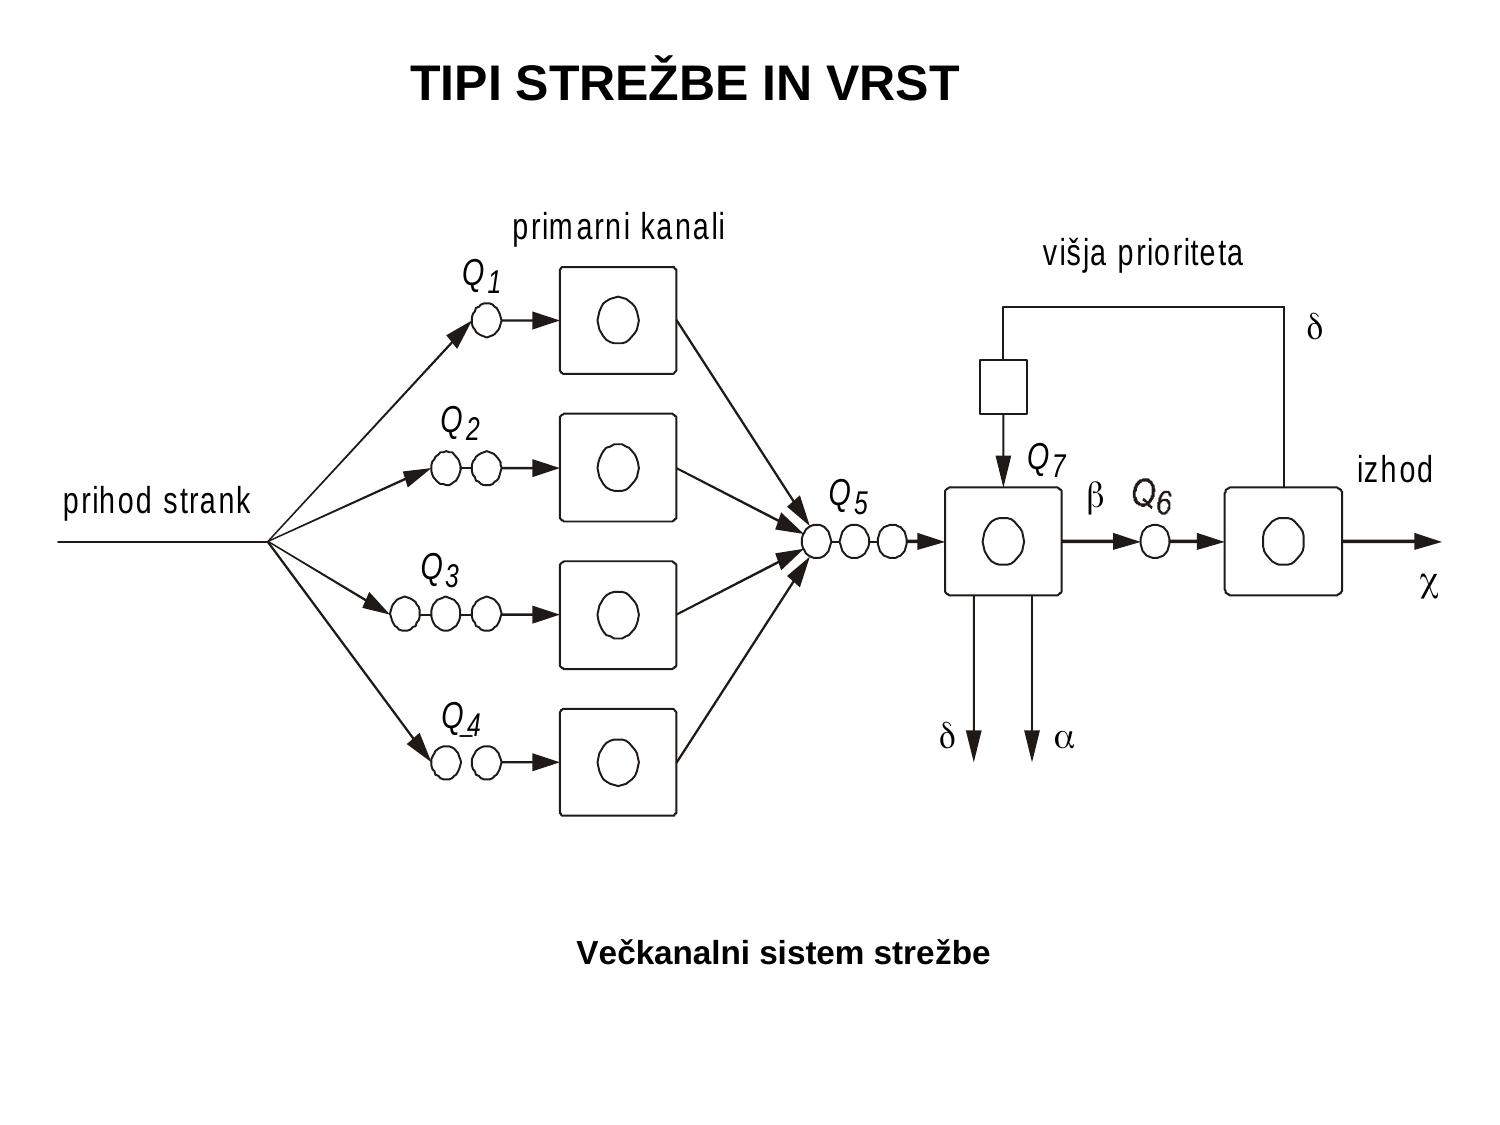

TIPI STREŽBE IN VRST
Večkanalni sistem strežbe